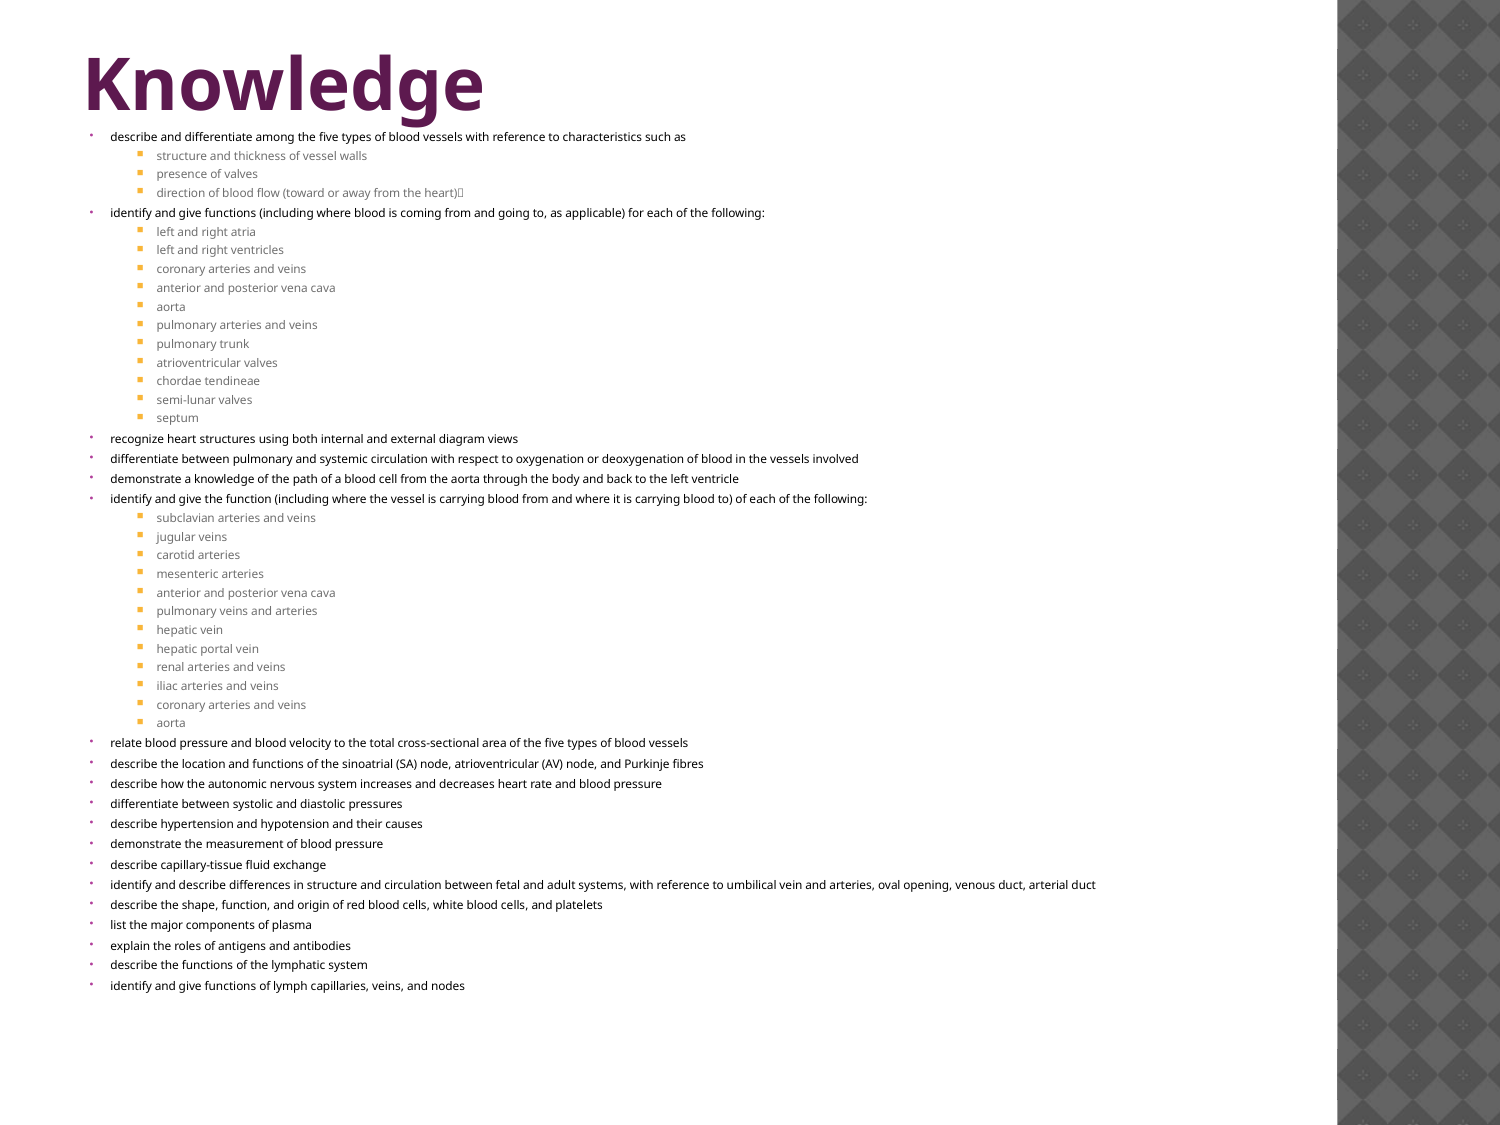

# Knowledge
describe and differentiate among the five types of blood vessels with reference to characteristics such as
structure and thickness of vessel walls
presence of valves
direction of blood flow (toward or away from the heart)
identify and give functions (including where blood is coming from and going to, as applicable) for each of the following:
left and right atria
left and right ventricles
coronary arteries and veins
anterior and posterior vena cava
aorta
pulmonary arteries and veins
pulmonary trunk
atrioventricular valves
chordae tendineae
semi-lunar valves
septum
recognize heart structures using both internal and external diagram views
differentiate between pulmonary and systemic circulation with respect to oxygenation or deoxygenation of blood in the vessels involved
demonstrate a knowledge of the path of a blood cell from the aorta through the body and back to the left ventricle
identify and give the function (including where the vessel is carrying blood from and where it is carrying blood to) of each of the following:
subclavian arteries and veins
jugular veins
carotid arteries
mesenteric arteries
anterior and posterior vena cava
pulmonary veins and arteries
hepatic vein
hepatic portal vein
renal arteries and veins
iliac arteries and veins
coronary arteries and veins
aorta
relate blood pressure and blood velocity to the total cross-sectional area of the five types of blood vessels
describe the location and functions of the sinoatrial (SA) node, atrioventricular (AV) node, and Purkinje fibres
describe how the autonomic nervous system increases and decreases heart rate and blood pressure
differentiate between systolic and diastolic pressures
describe hypertension and hypotension and their causes
demonstrate the measurement of blood pressure
describe capillary-tissue fluid exchange
identify and describe differences in structure and circulation between fetal and adult systems, with reference to umbilical vein and arteries, oval opening, venous duct, arterial duct
describe the shape, function, and origin of red blood cells, white blood cells, and platelets
list the major components of plasma
explain the roles of antigens and antibodies
describe the functions of the lymphatic system
identify and give functions of lymph capillaries, veins, and nodes